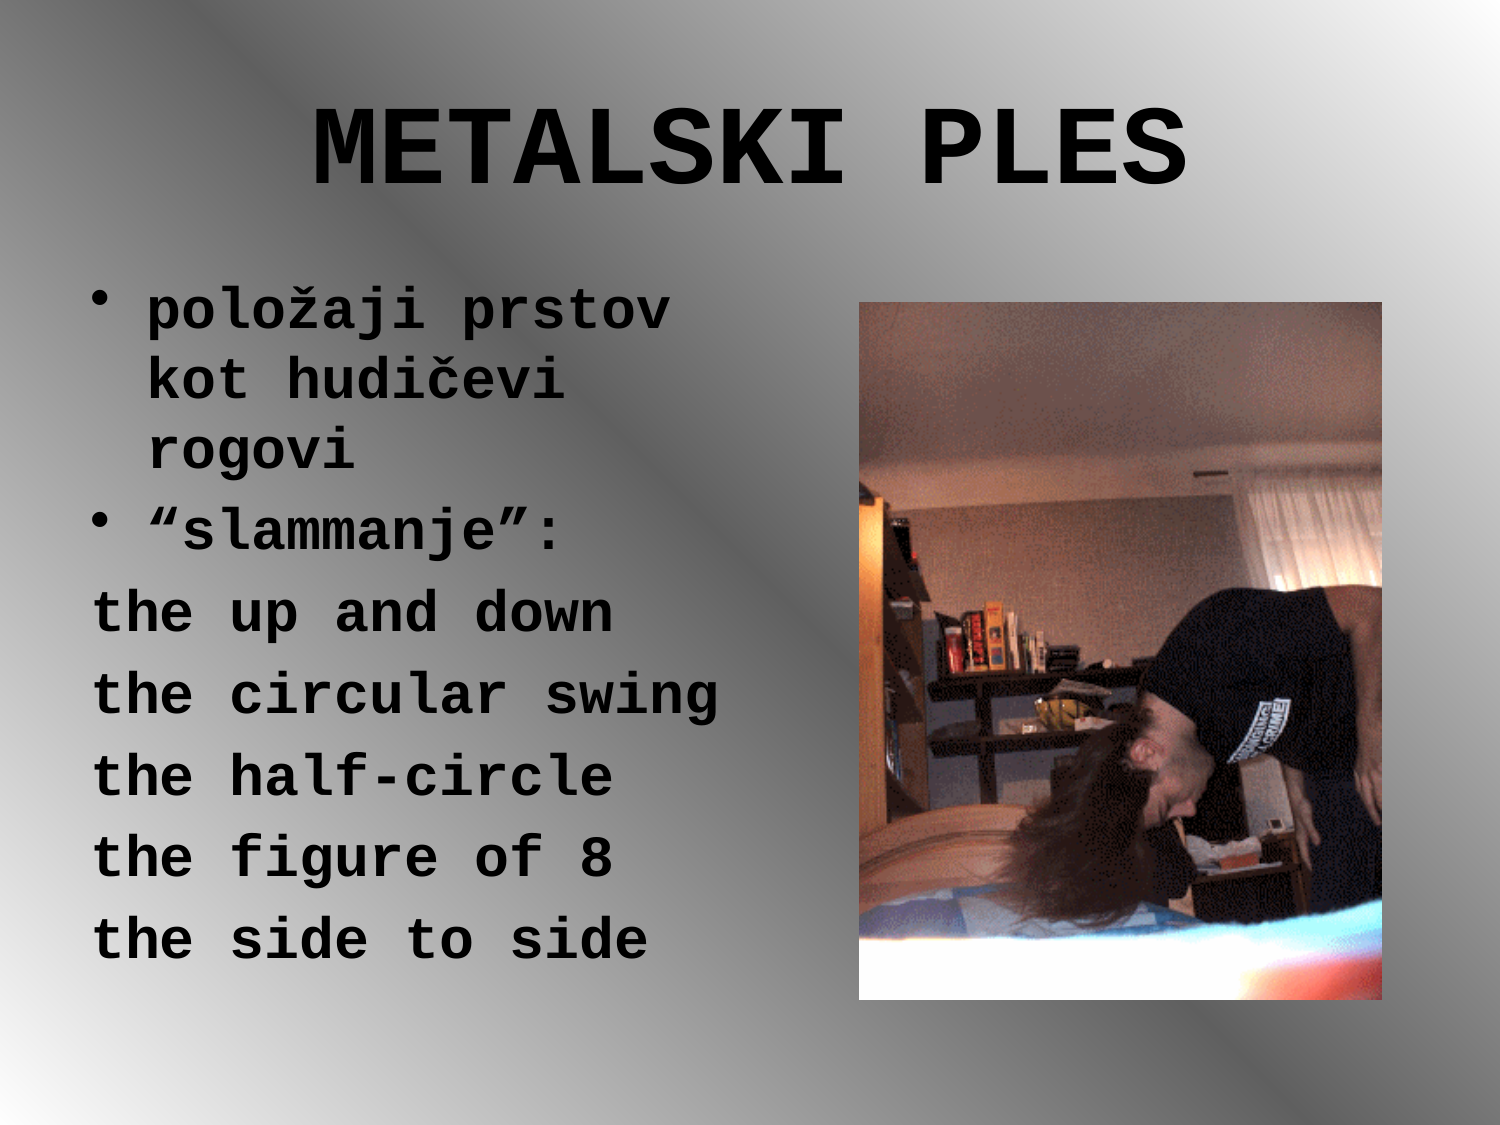

# METALSKI PLES
položaji prstov kot hudičevi rogovi
“slammanje”:
the up and down
the circular swing
the half-circle
the figure of 8
the side to side